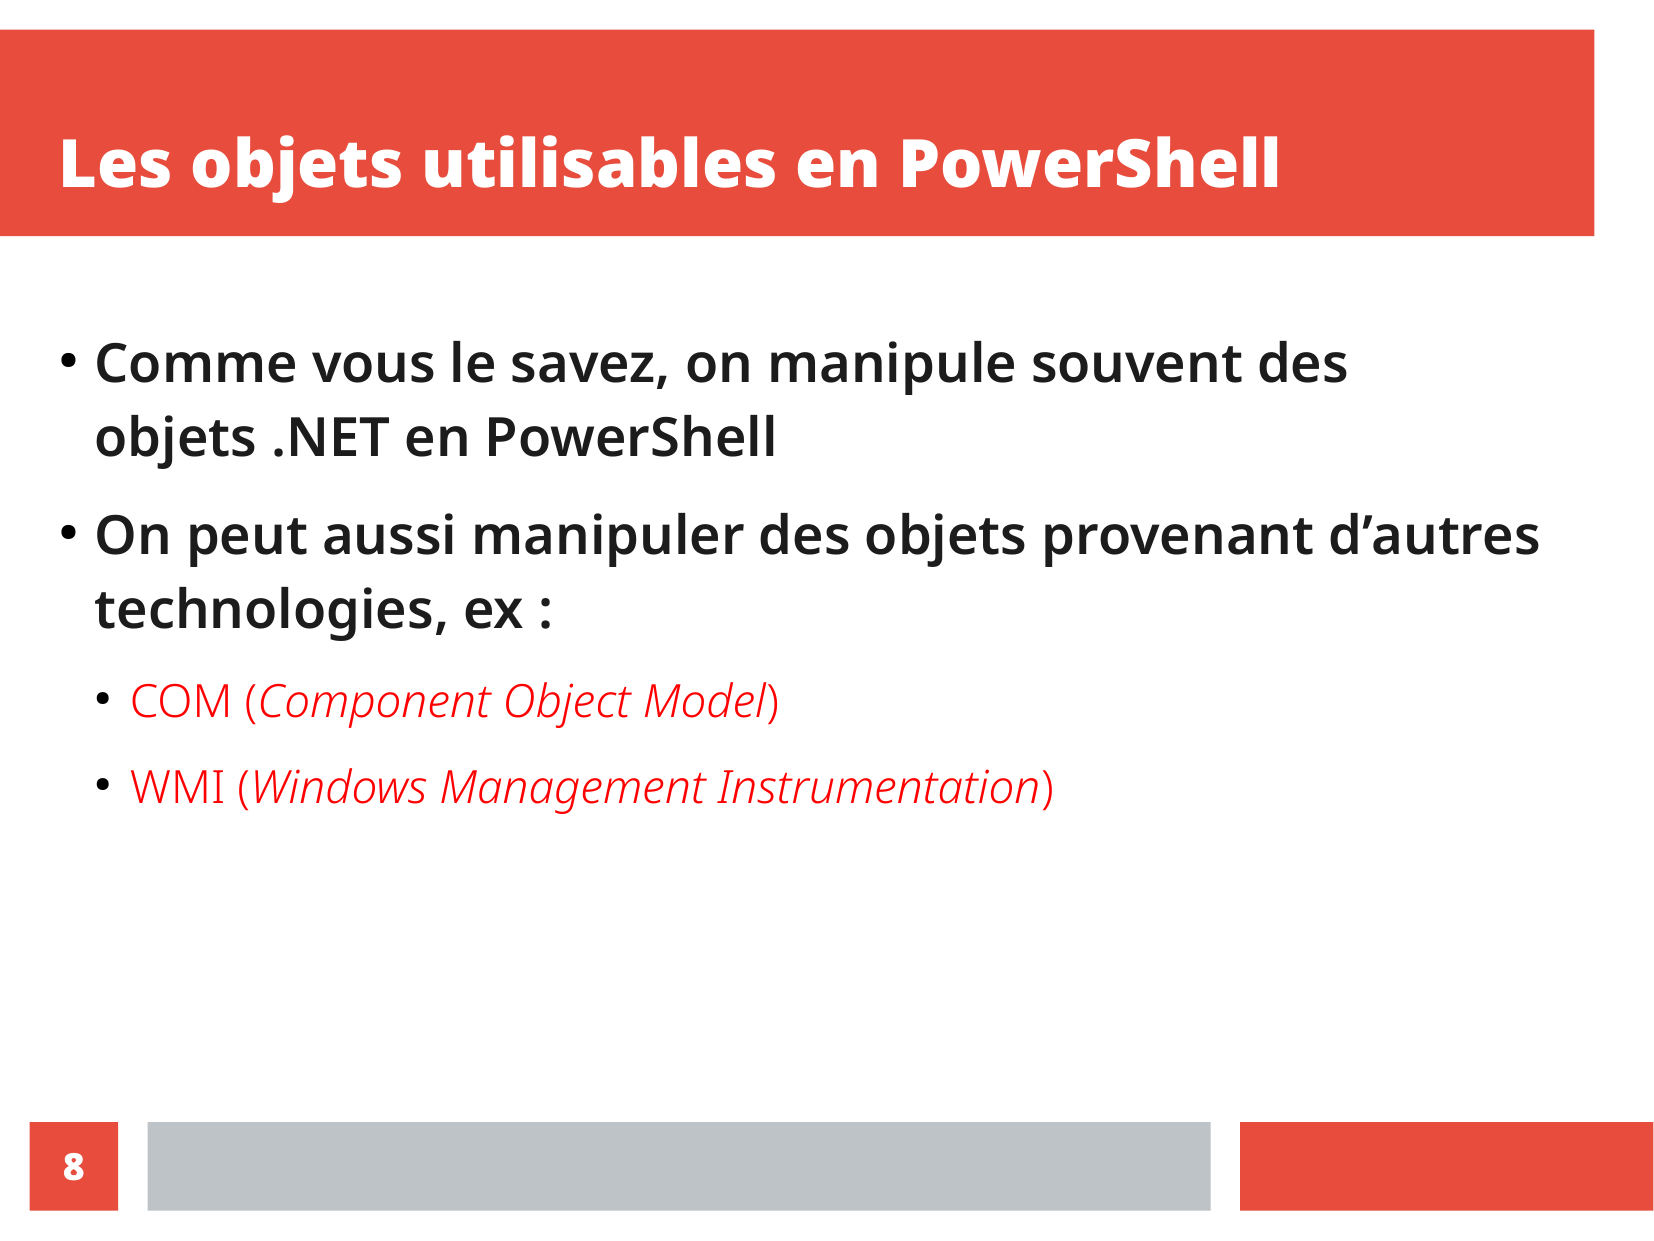

# Les objets utilisables en PowerShell
Comme vous le savez, on manipule souvent des objets .NET en PowerShell
On peut aussi manipuler des objets provenant d’autres technologies, ex :
COM (Component Object Model)
WMI (Windows Management Instrumentation)
8